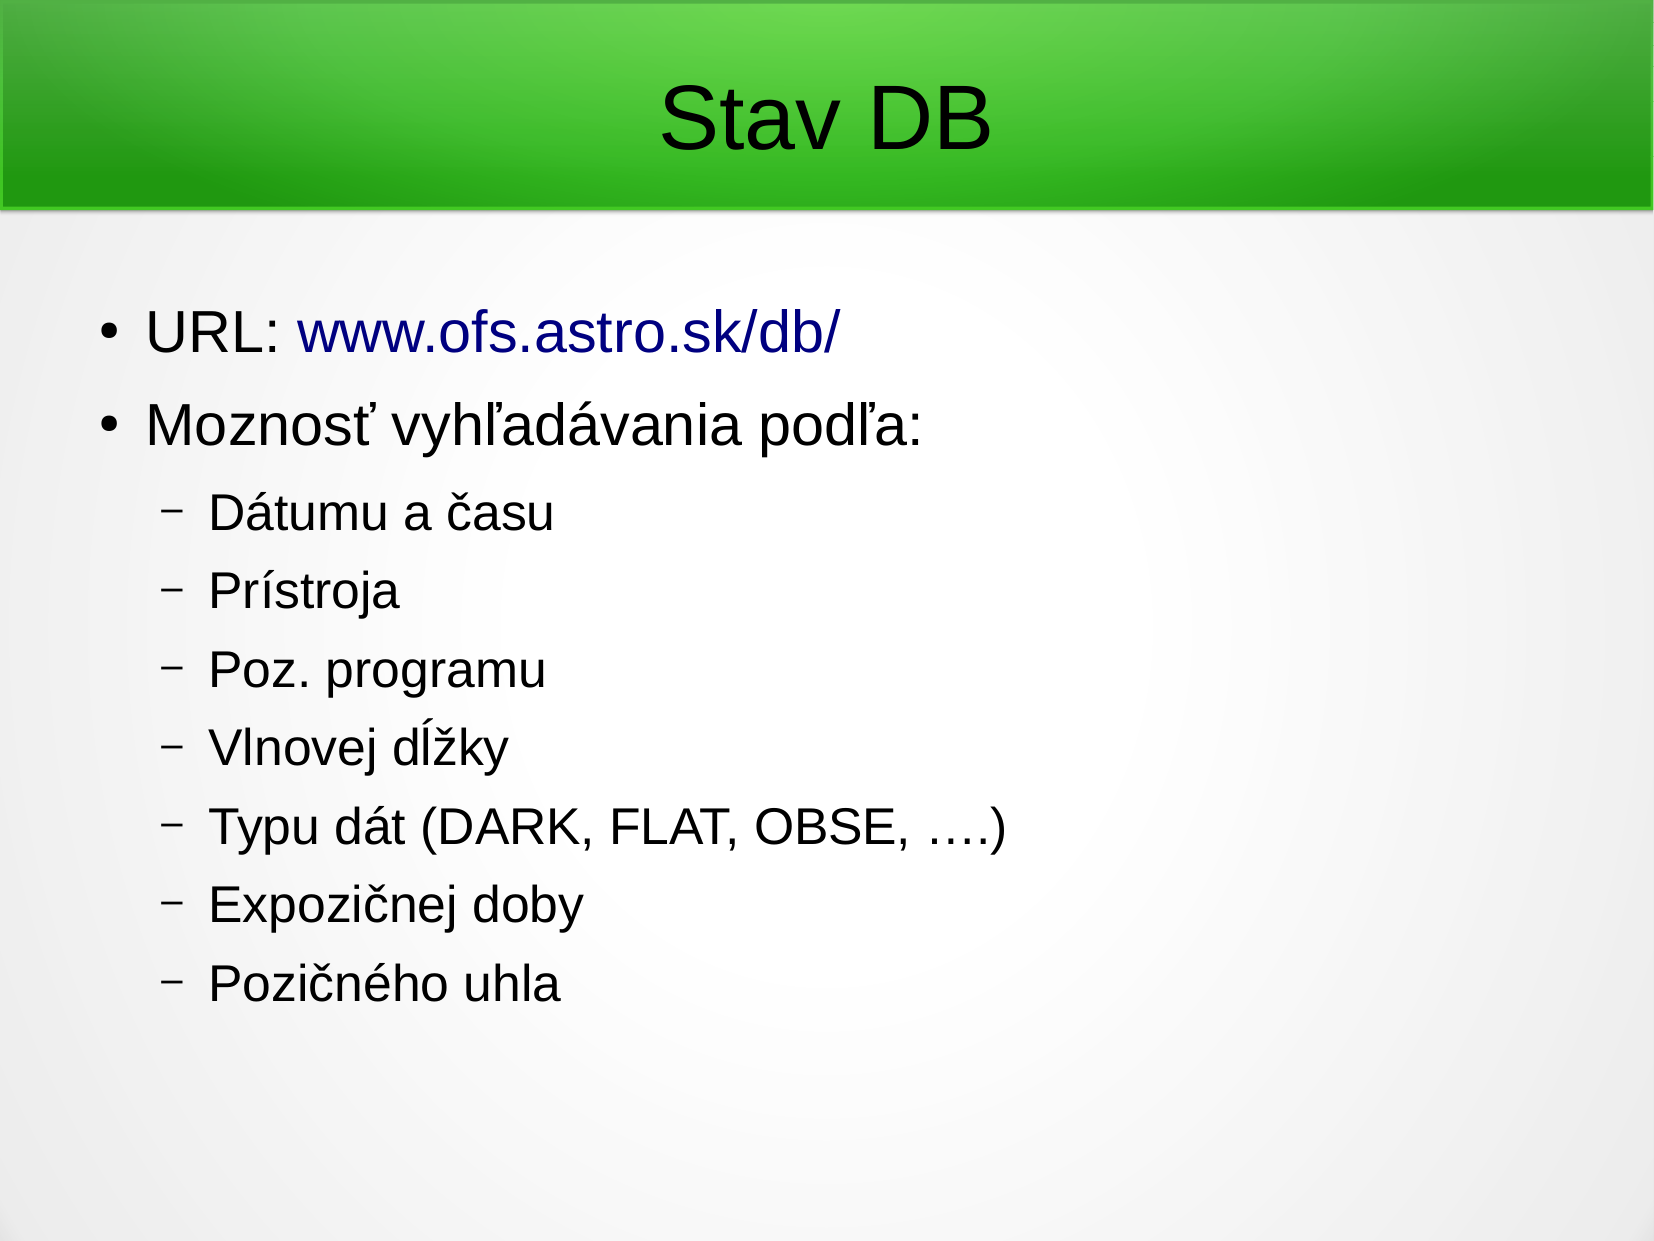

# Stav DB
URL: www.ofs.astro.sk/db/
Moznosť vyhľadávania podľa:
Dátumu a času
Prístroja
Poz. programu
Vlnovej dĺžky
Typu dát (DARK, FLAT, OBSE, ….)
Expozičnej doby
Pozičného uhla